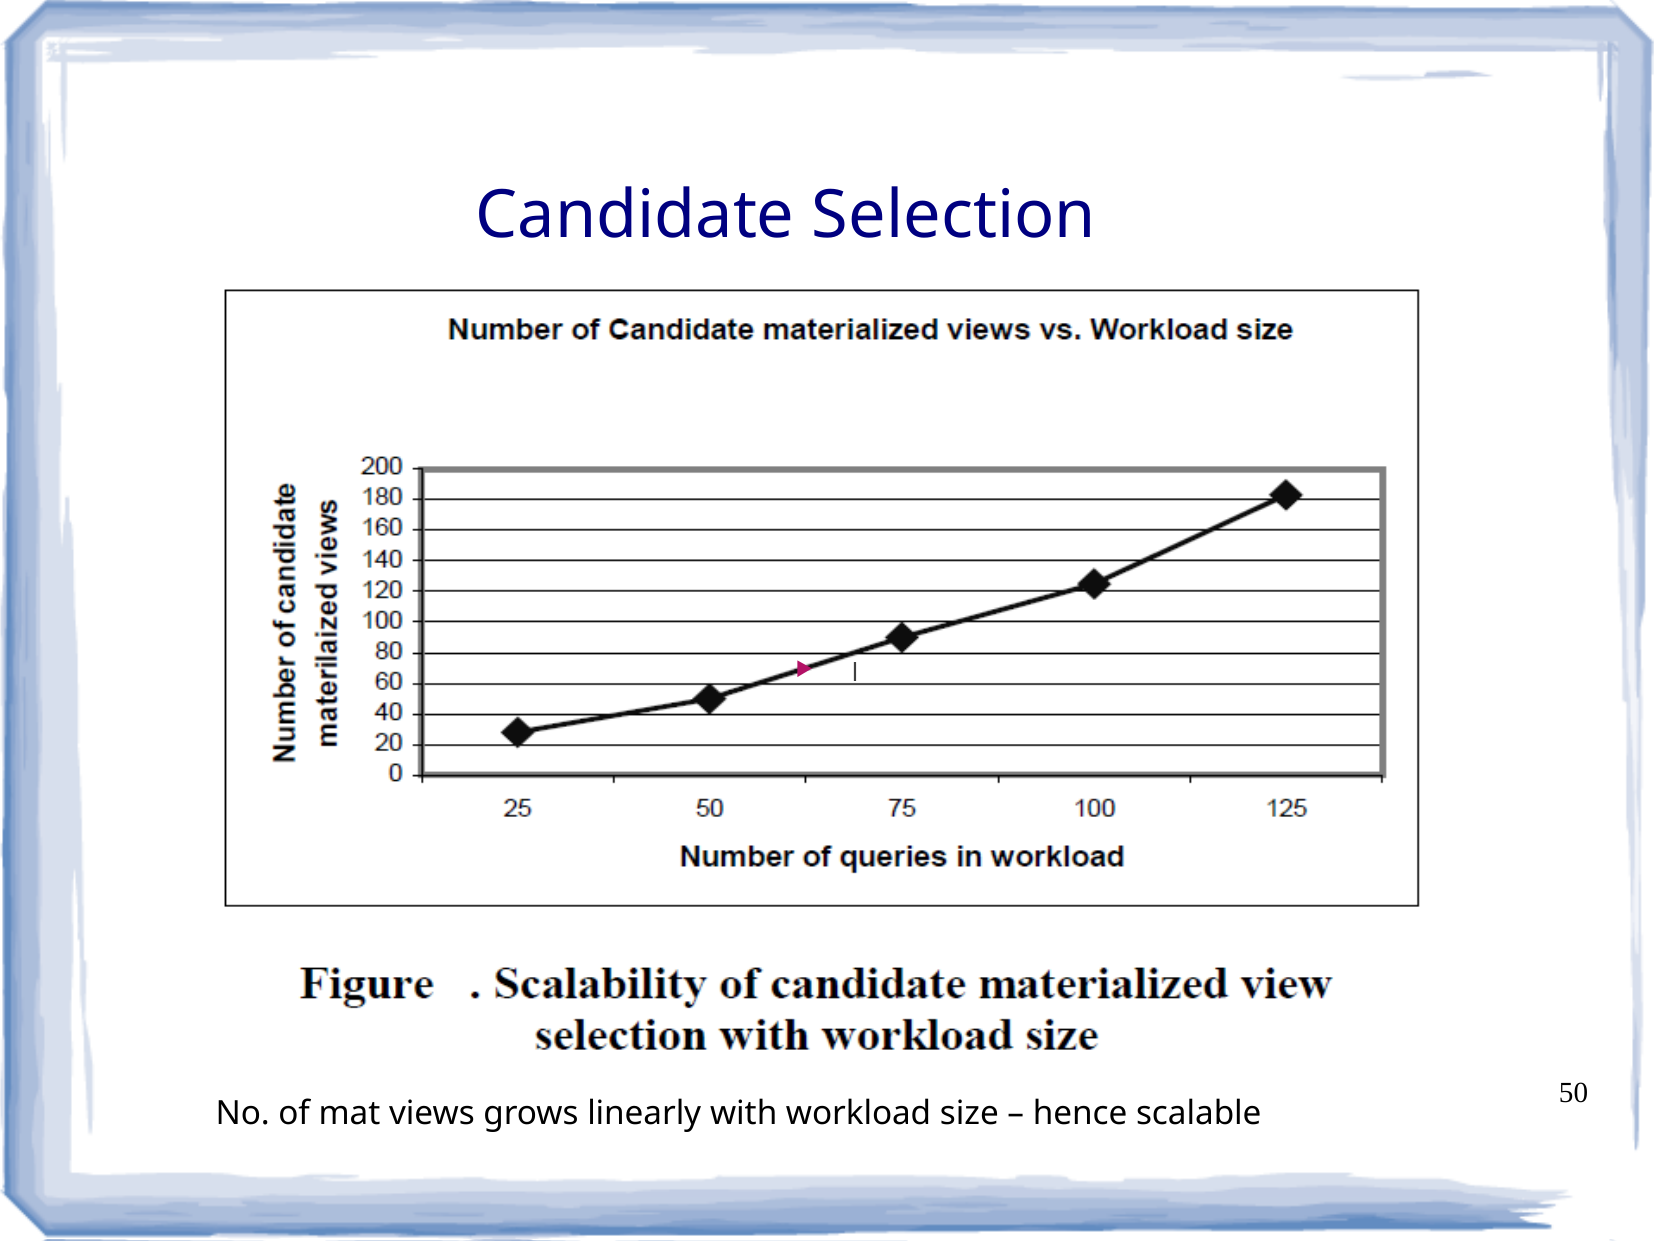

# Candidate Selection
l
50
No. of mat views grows linearly with workload size – hence scalable